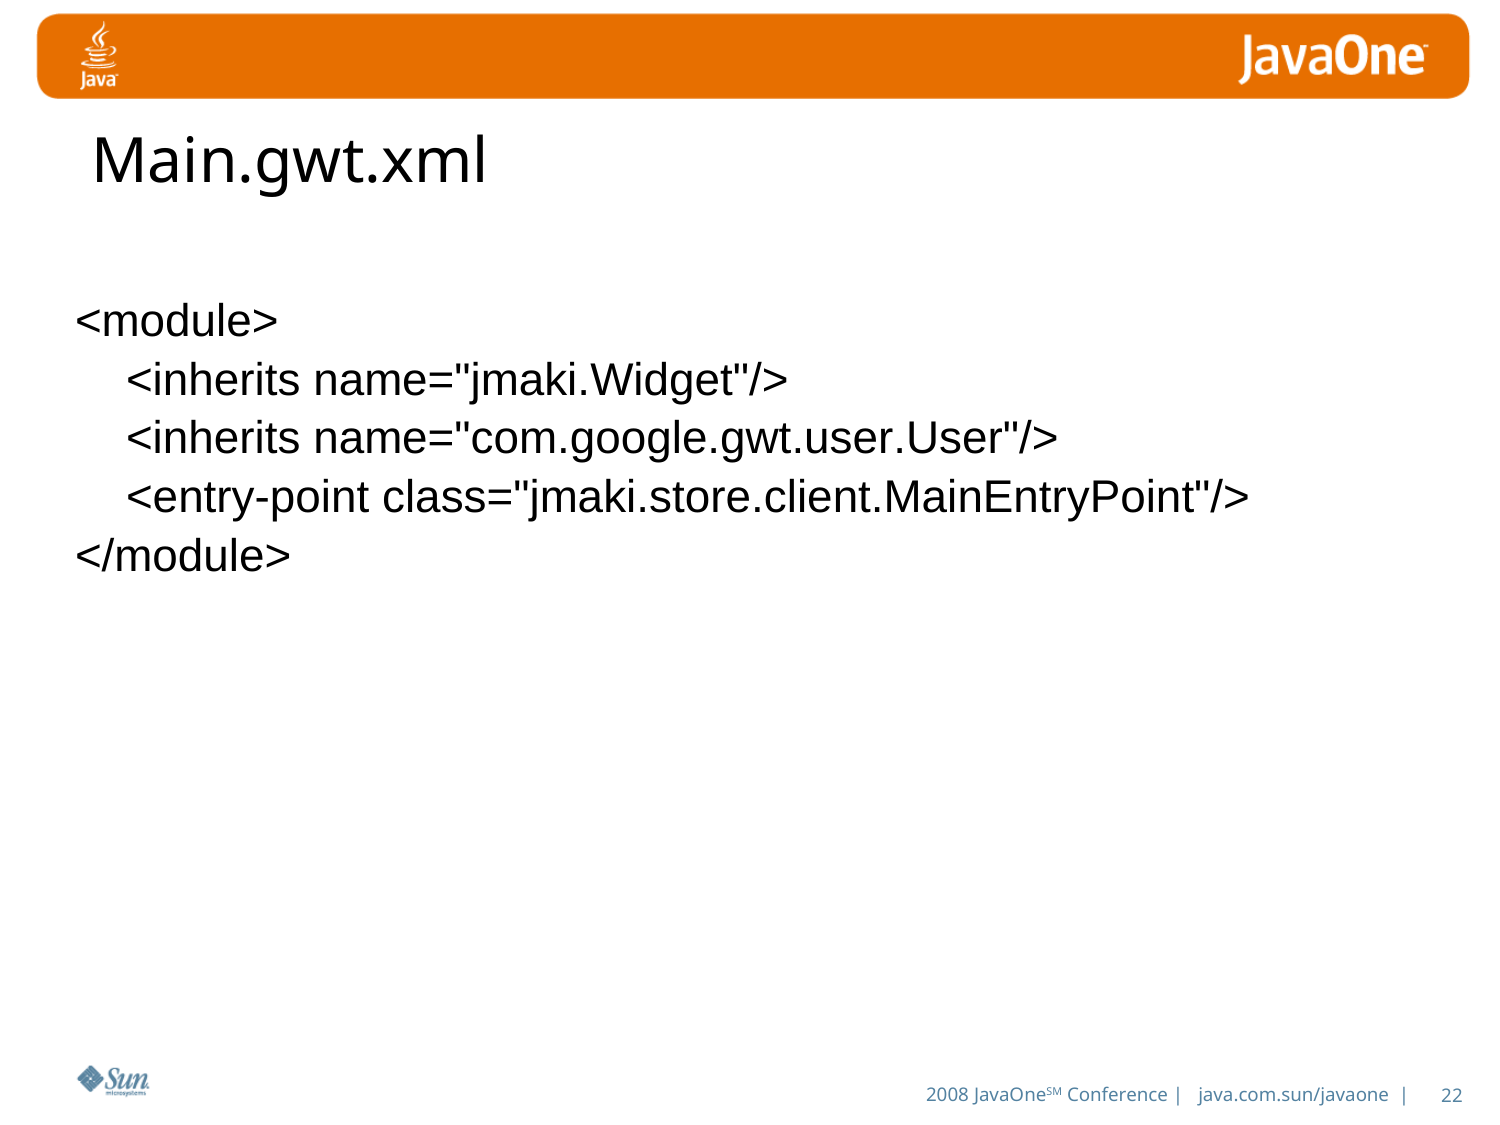

# Main.gwt.xml
<module>
 <inherits name="jmaki.Widget"/>
 <inherits name="com.google.gwt.user.User"/>
 <entry-point class="jmaki.store.client.MainEntryPoint"/>
</module>